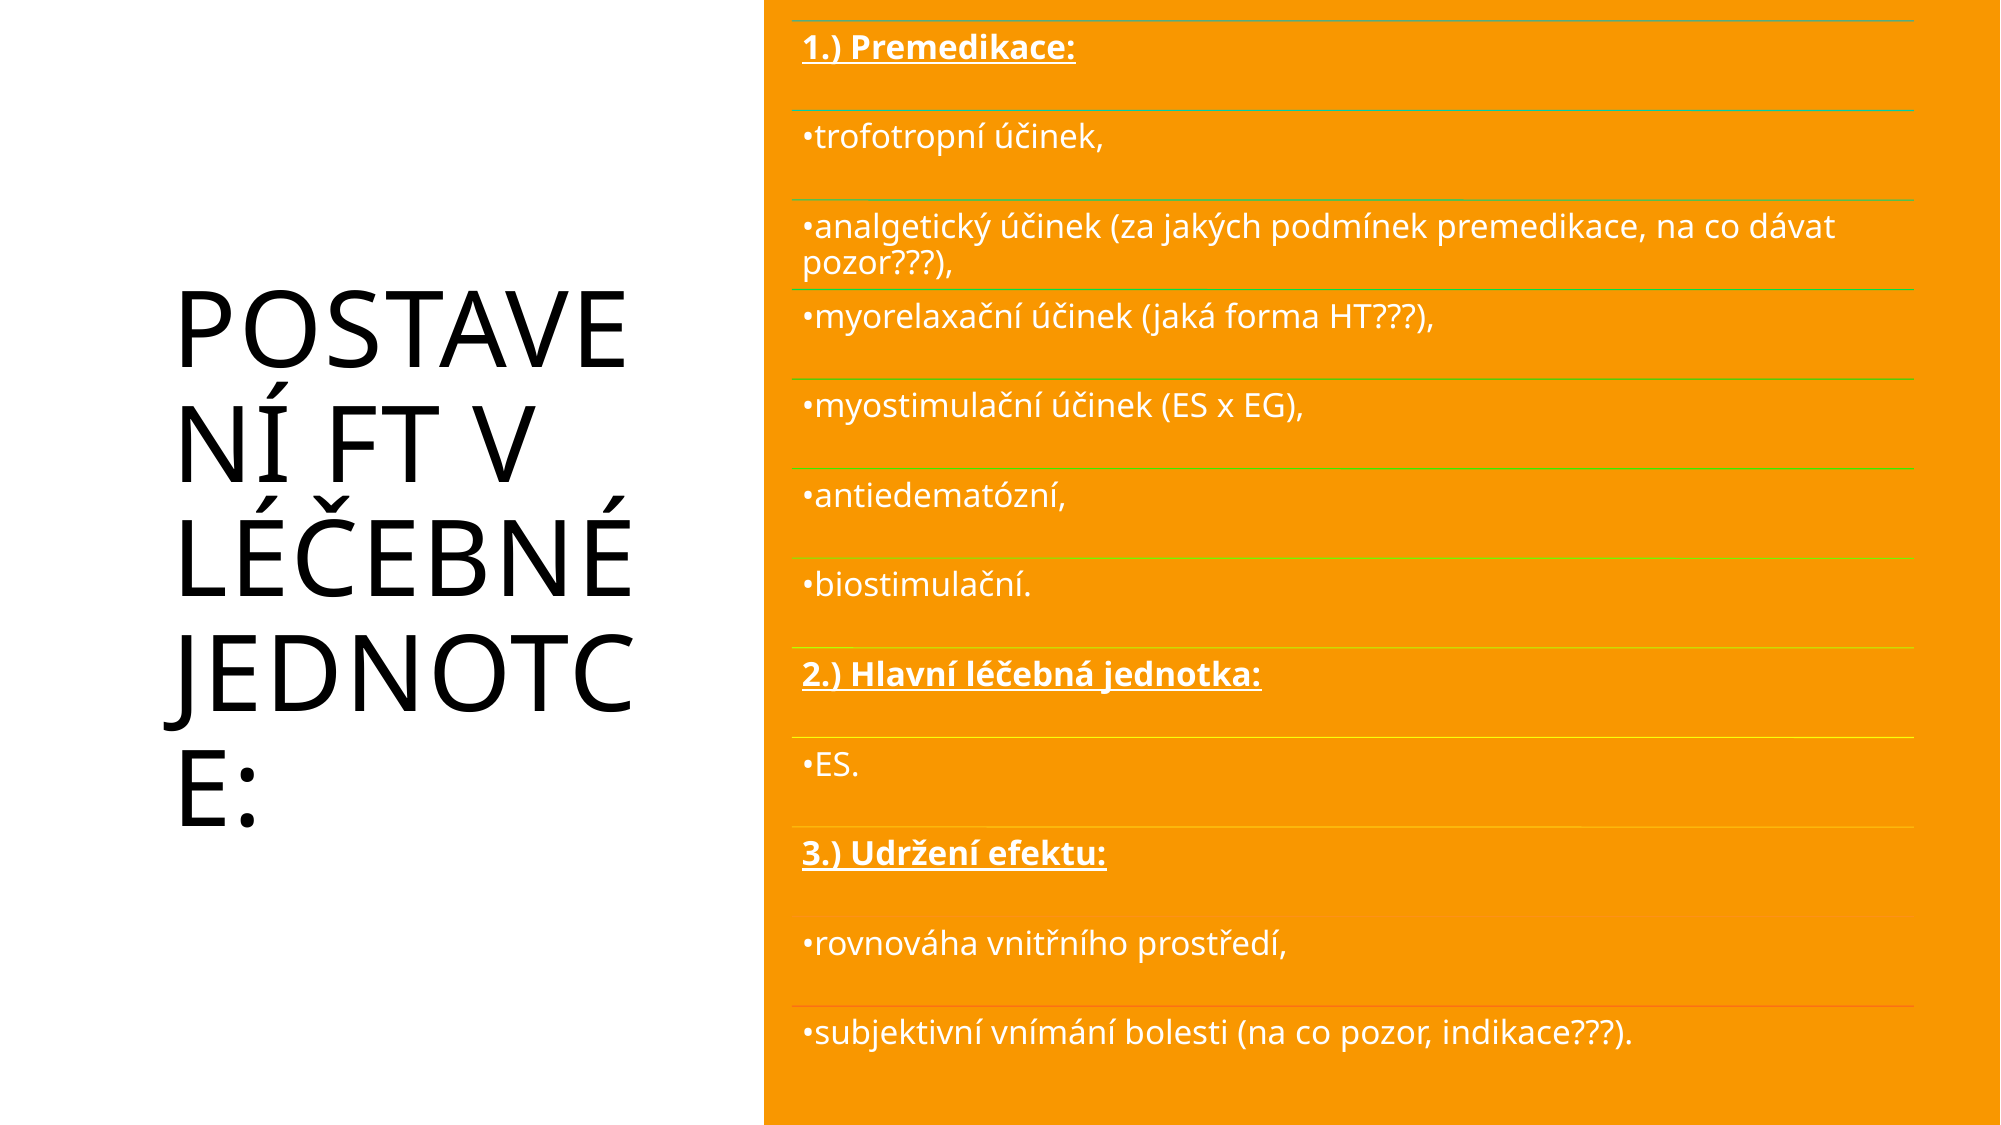

1.) Premedikace:
•trofotropní účinek,
•analgetický účinek (za jakých podmínek premedikace, na co dávat pozor???),
•myorelaxační účinek (jaká forma HT???),
•myostimulační účinek (ES x EG),
•antiedematózní,
•biostimulační.
2.) Hlavní léčebná jednotka:
•ES.
3.) Udržení efektu:
•rovnováha vnitřního prostředí,
•subjektivní vnímání bolesti (na co pozor, indikace???).
# Postavení FT v léčebné jednotce: